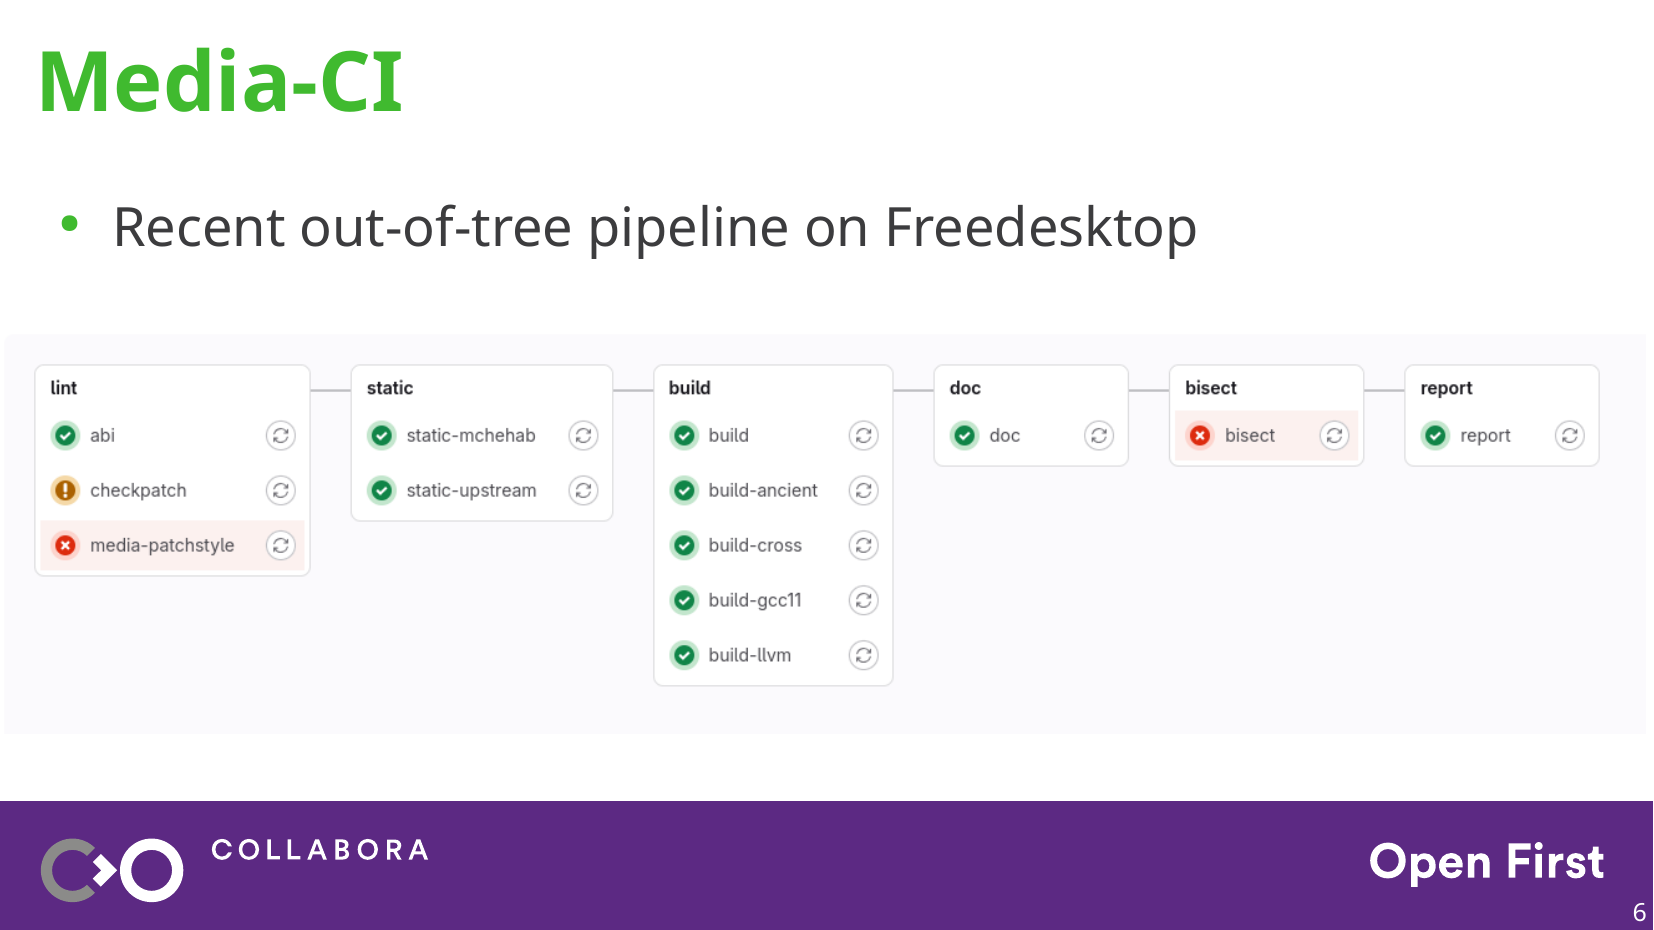

# Media-CI
Recent out-of-tree pipeline on Freedesktop